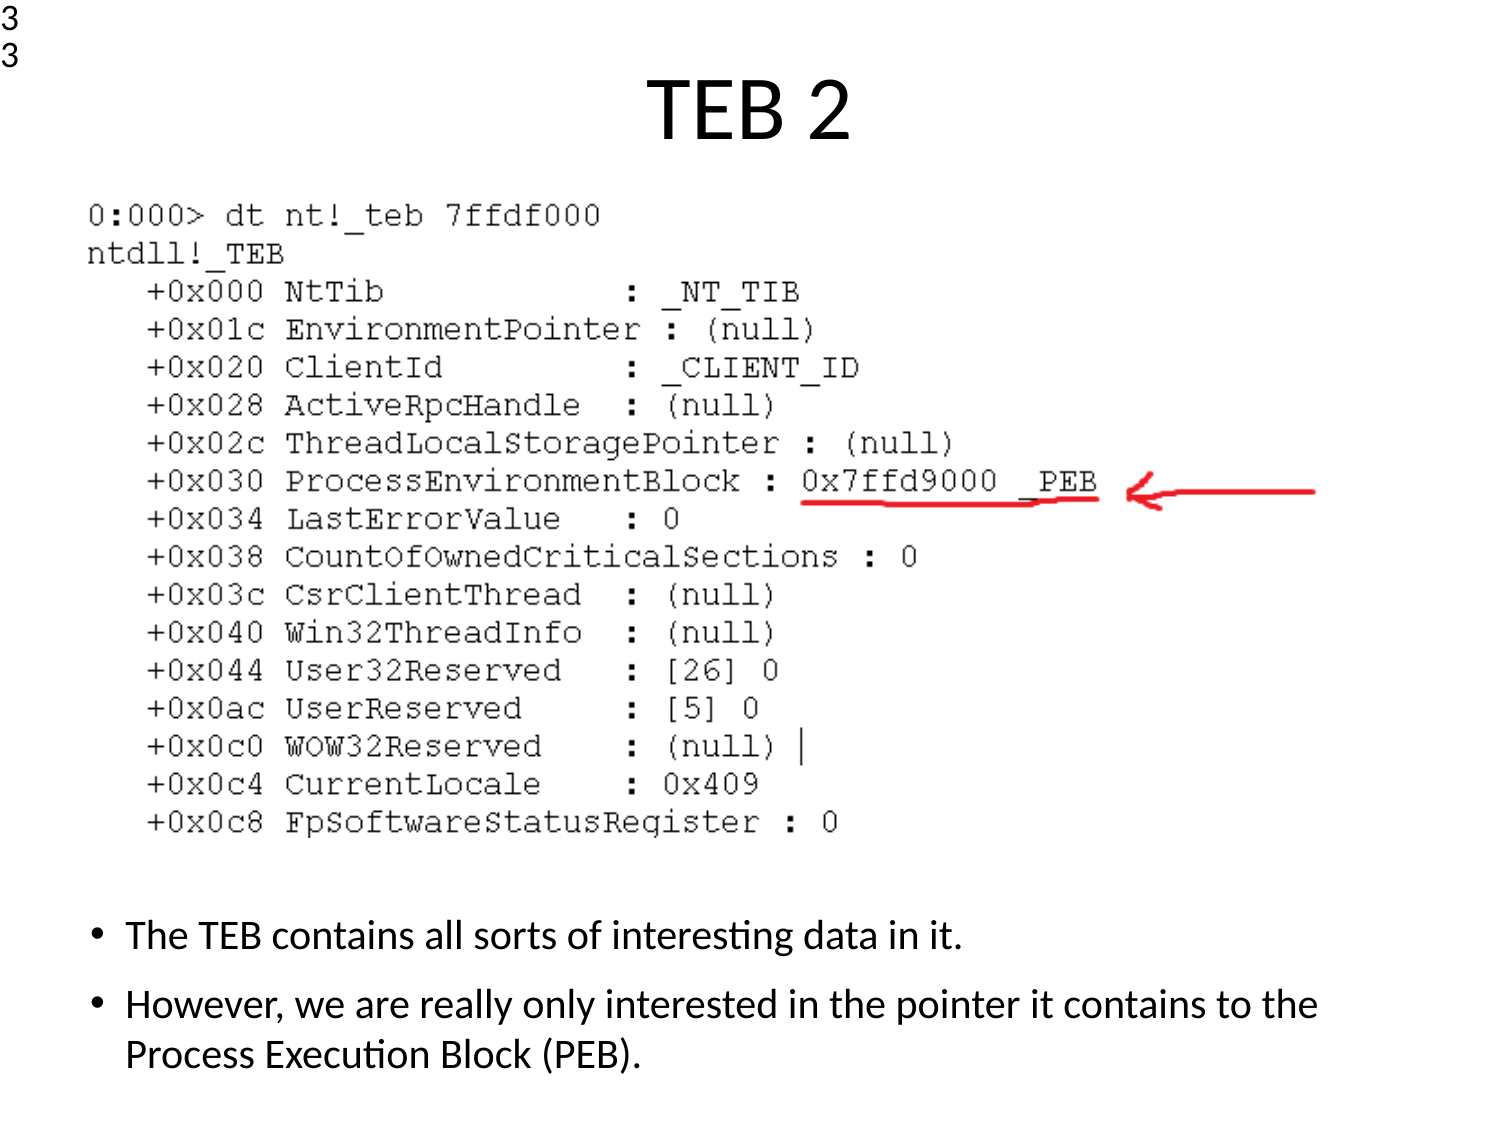

# TEB 2
The TEB contains all sorts of interesting data in it.
However, we are really only interested in the pointer it contains to the Process Execution Block (PEB).